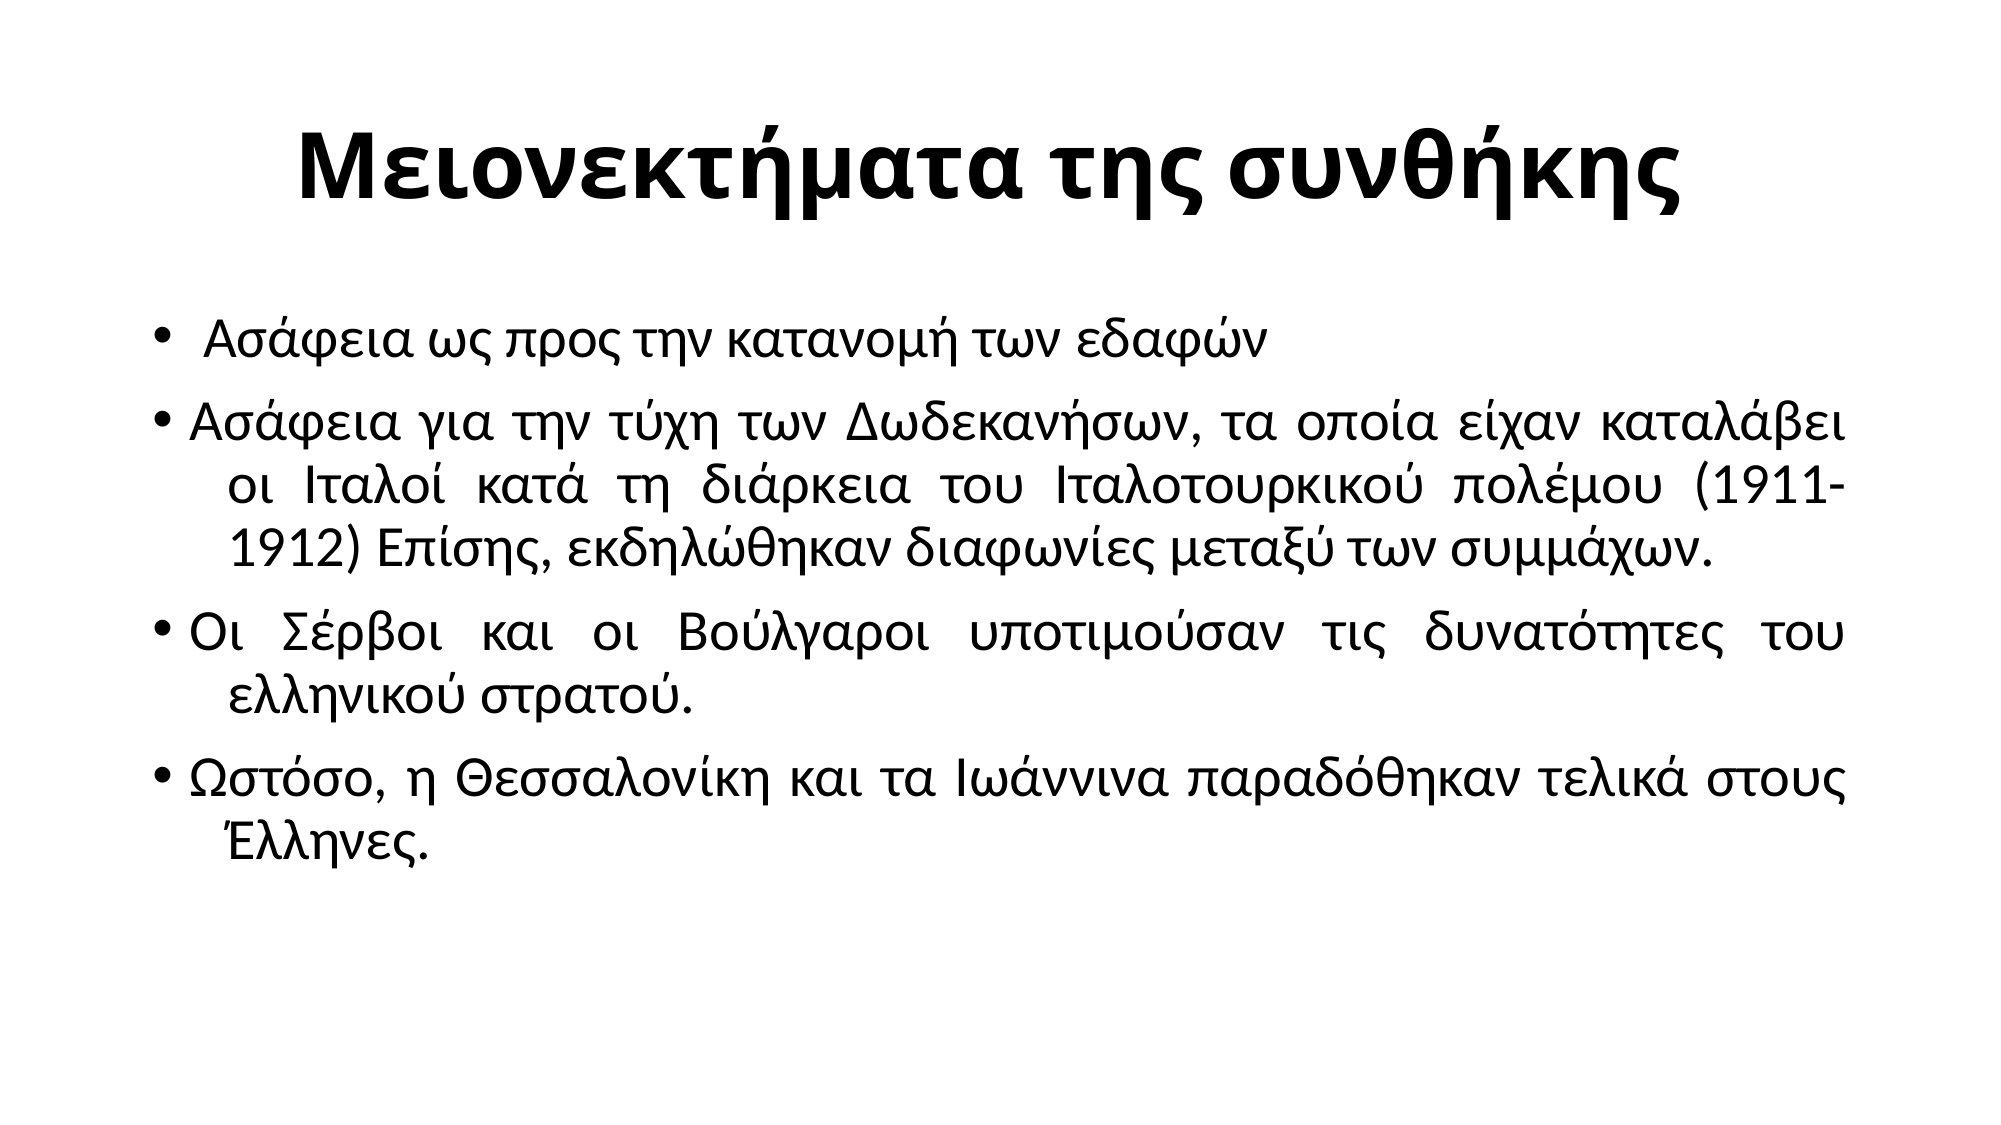

# Μειονεκτήματα της συνθήκης
 Ασάφεια ως προς την κατανομή των εδαφών
Ασάφεια για την τύχη των Δωδεκανήσων, τα οποία είχαν καταλάβει οι Ιταλοί κατά τη διάρκεια του Ιταλοτουρκικού πολέμου (1911-1912) Επίσης, εκδηλώθηκαν διαφωνίες μεταξύ των συμμάχων.
Οι Σέρβοι και οι Βούλγαροι υποτιμούσαν τις δυνατότητες του ελληνικού στρατού.
Ωστόσο, η Θεσσαλονίκη και τα Ιωάννινα παραδόθηκαν τελικά στους Έλληνες.